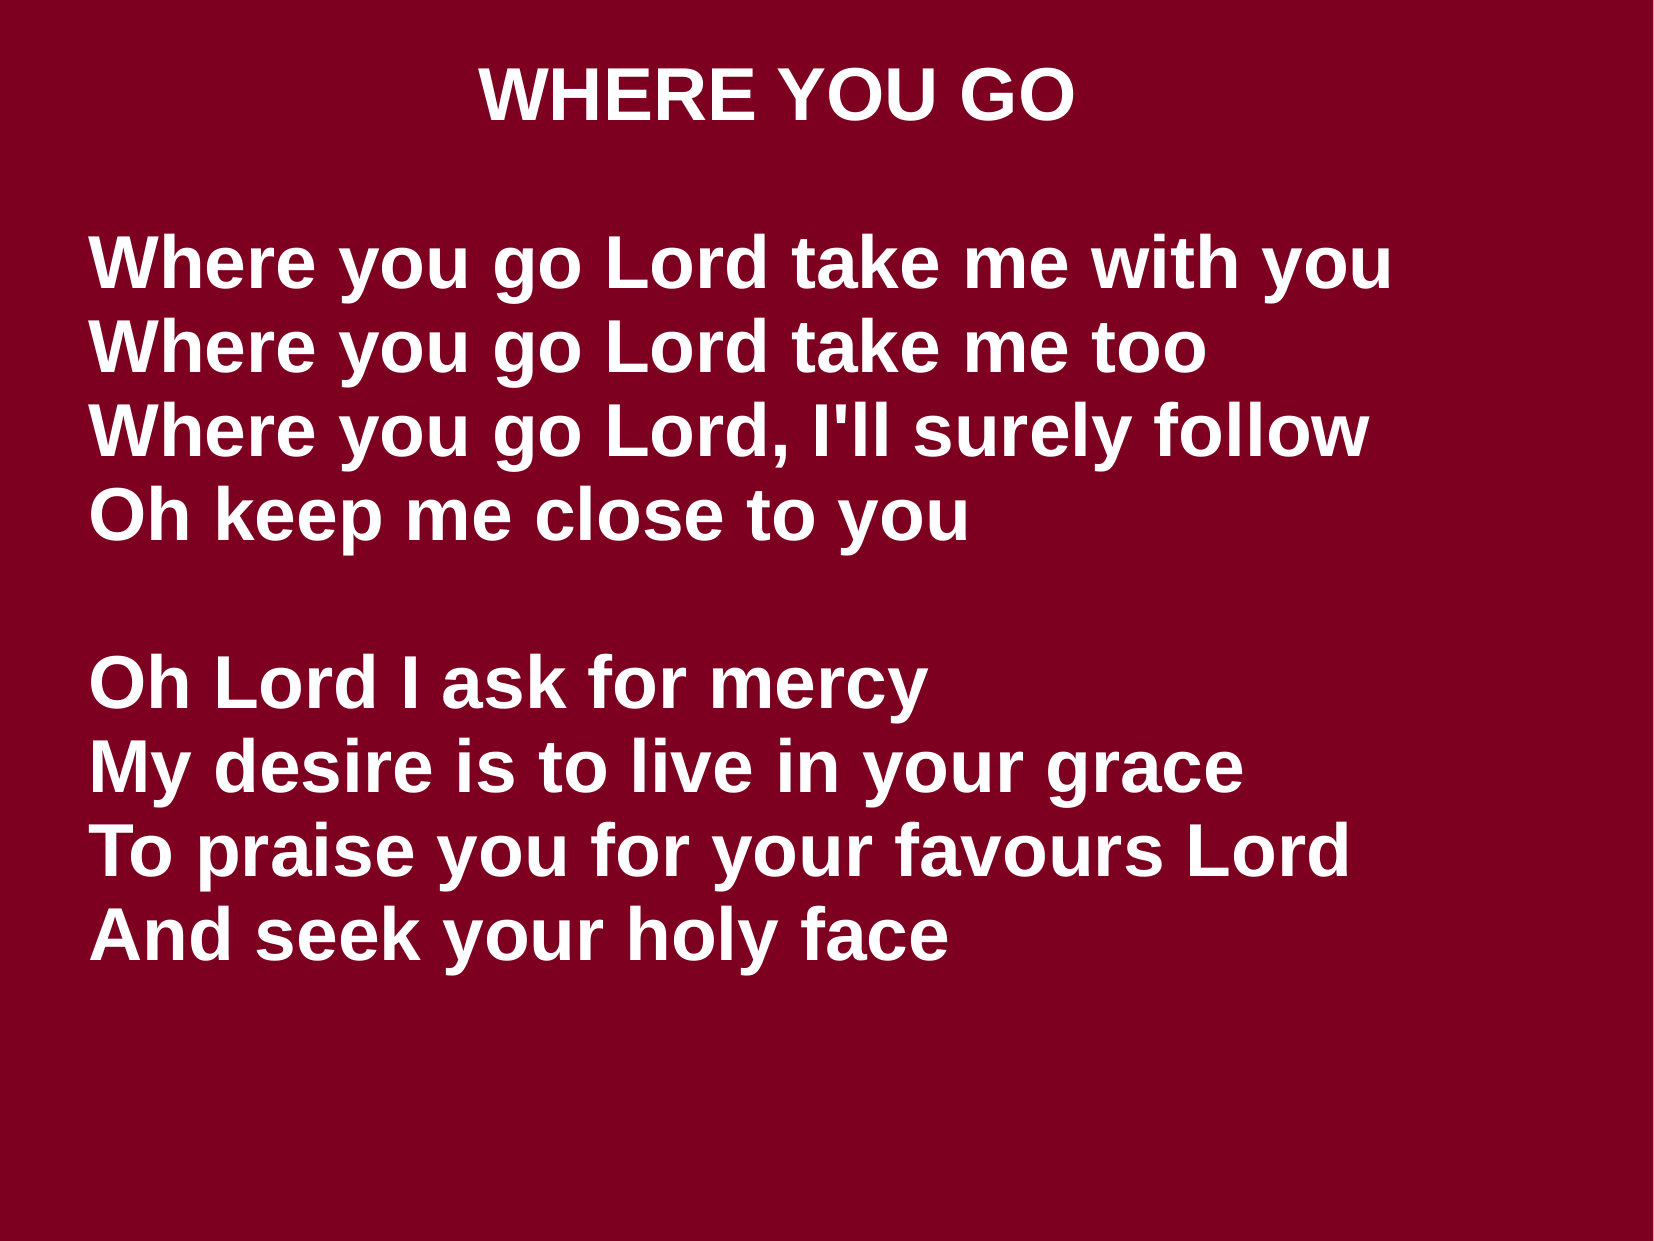

#
						 WHERE YOU GO
	Where you go Lord take me with you
	Where you go Lord take me too
	Where you go Lord, I'll surely follow
	Oh keep me close to you
	Oh Lord I ask for mercy
	My desire is to live in your grace
	To praise you for your favours Lord
	And seek your holy face